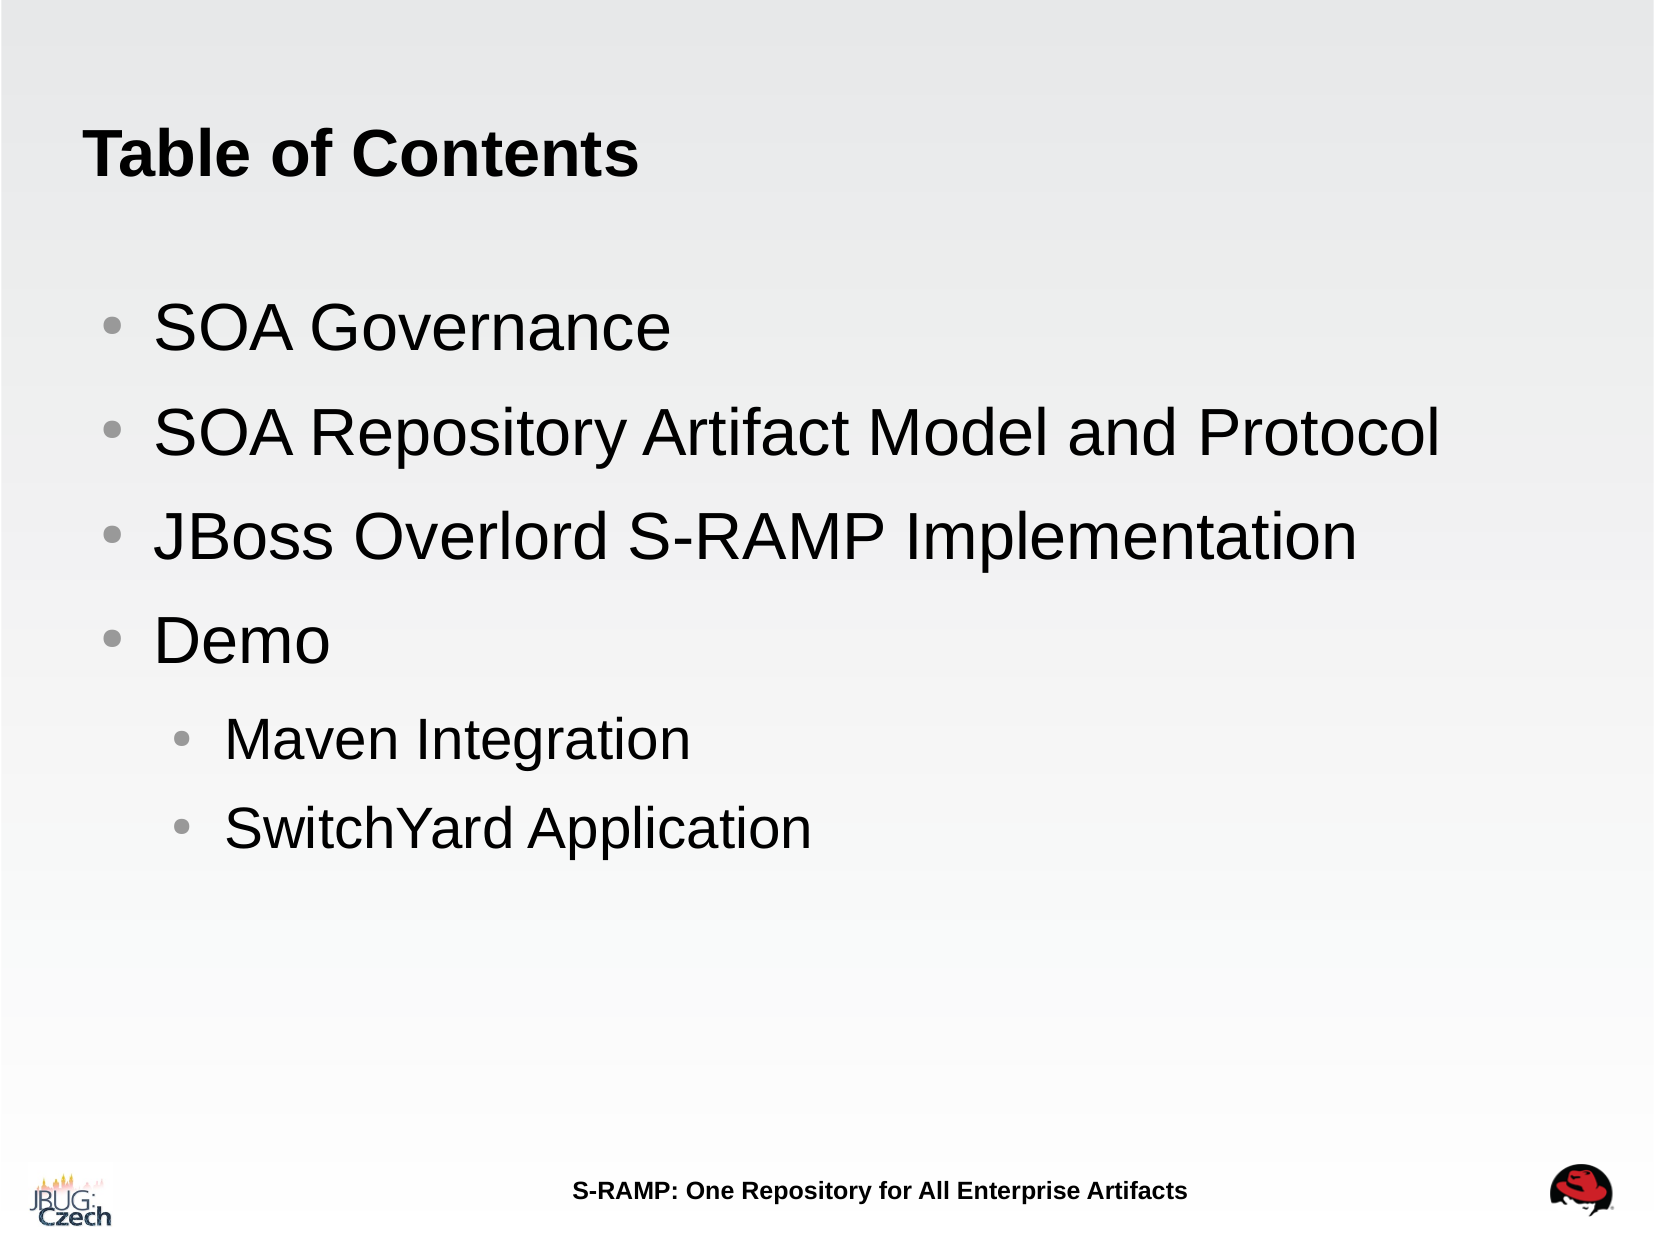

# Table of Contents
SOA Governance
SOA Repository Artifact Model and Protocol
JBoss Overlord S-RAMP Implementation
Demo
Maven Integration
SwitchYard Application